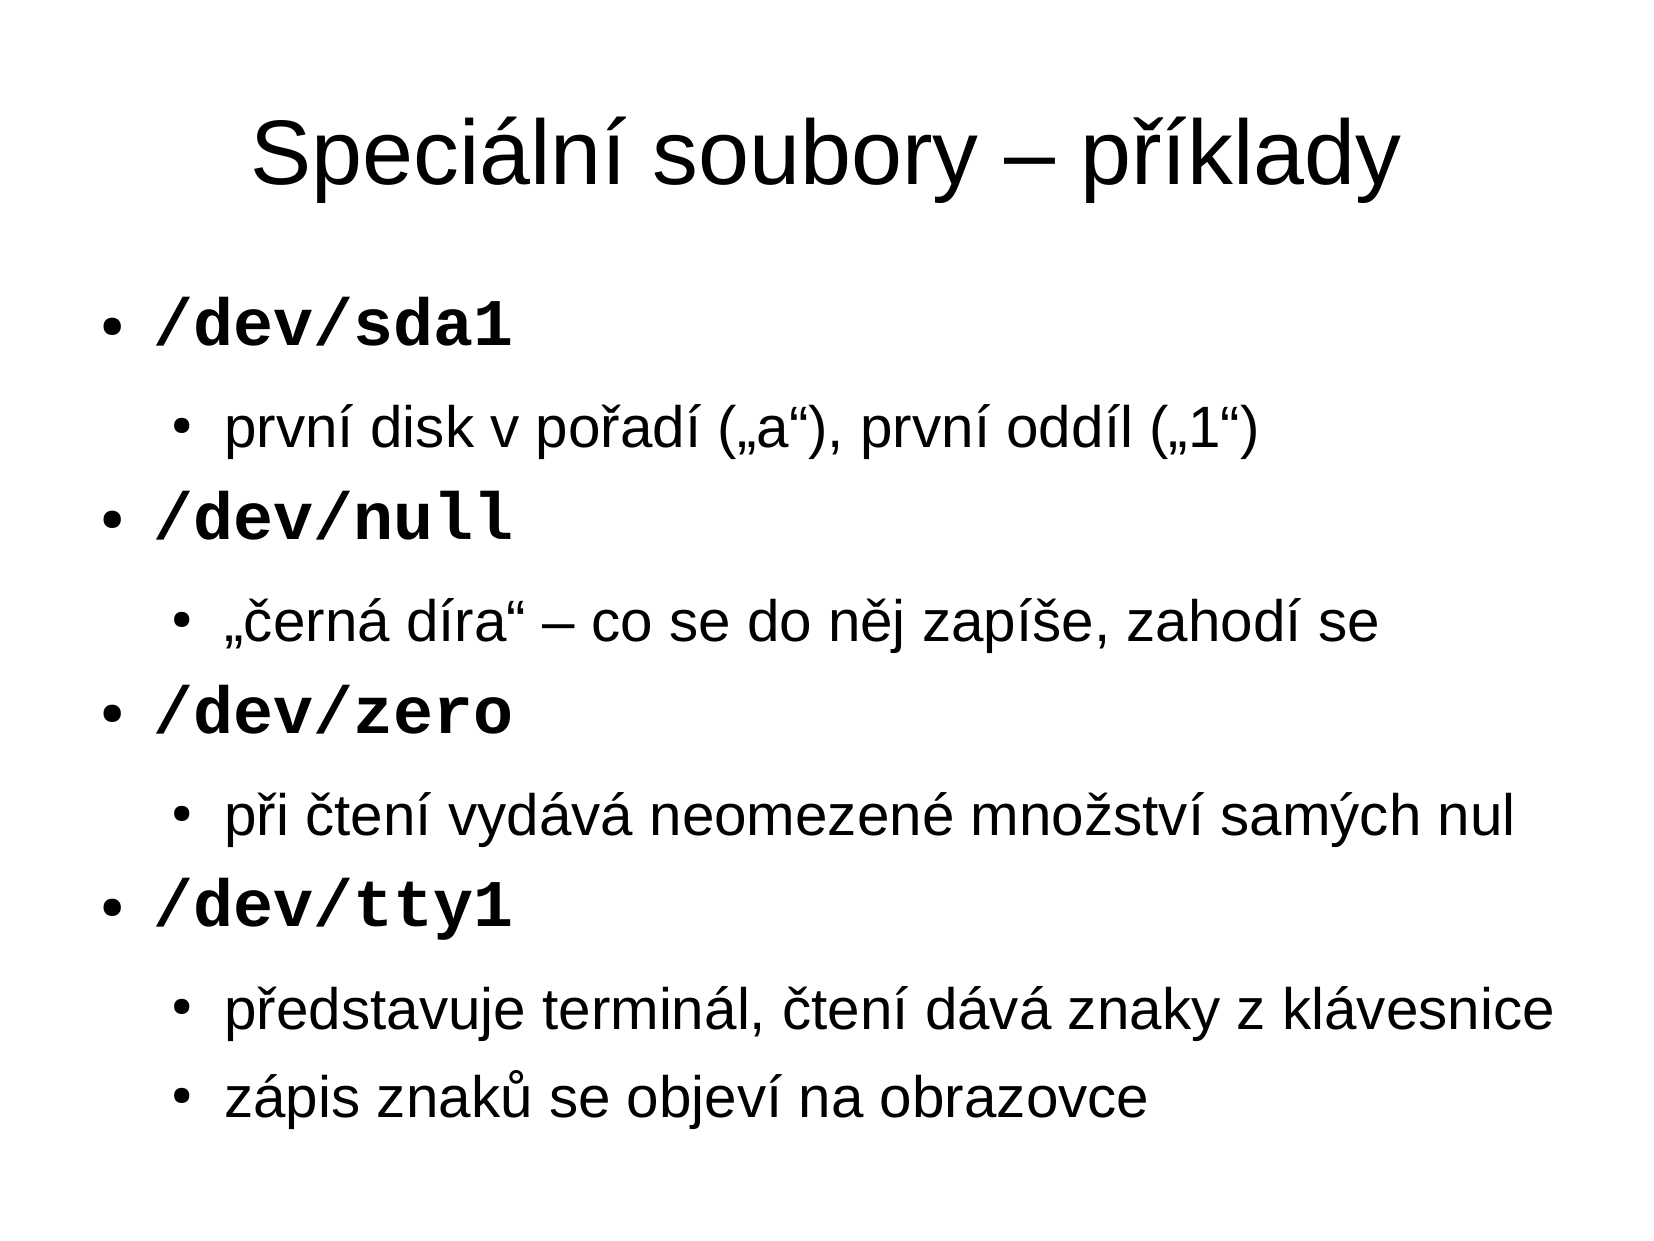

# Speciální soubory – příklady
/dev/sda1
první disk v pořadí („a“), první oddíl („1“)
/dev/null
„černá díra“ – co se do něj zapíše, zahodí se
/dev/zero
při čtení vydává neomezené množství samých nul
/dev/tty1
představuje terminál, čtení dává znaky z klávesnice
zápis znaků se objeví na obrazovce